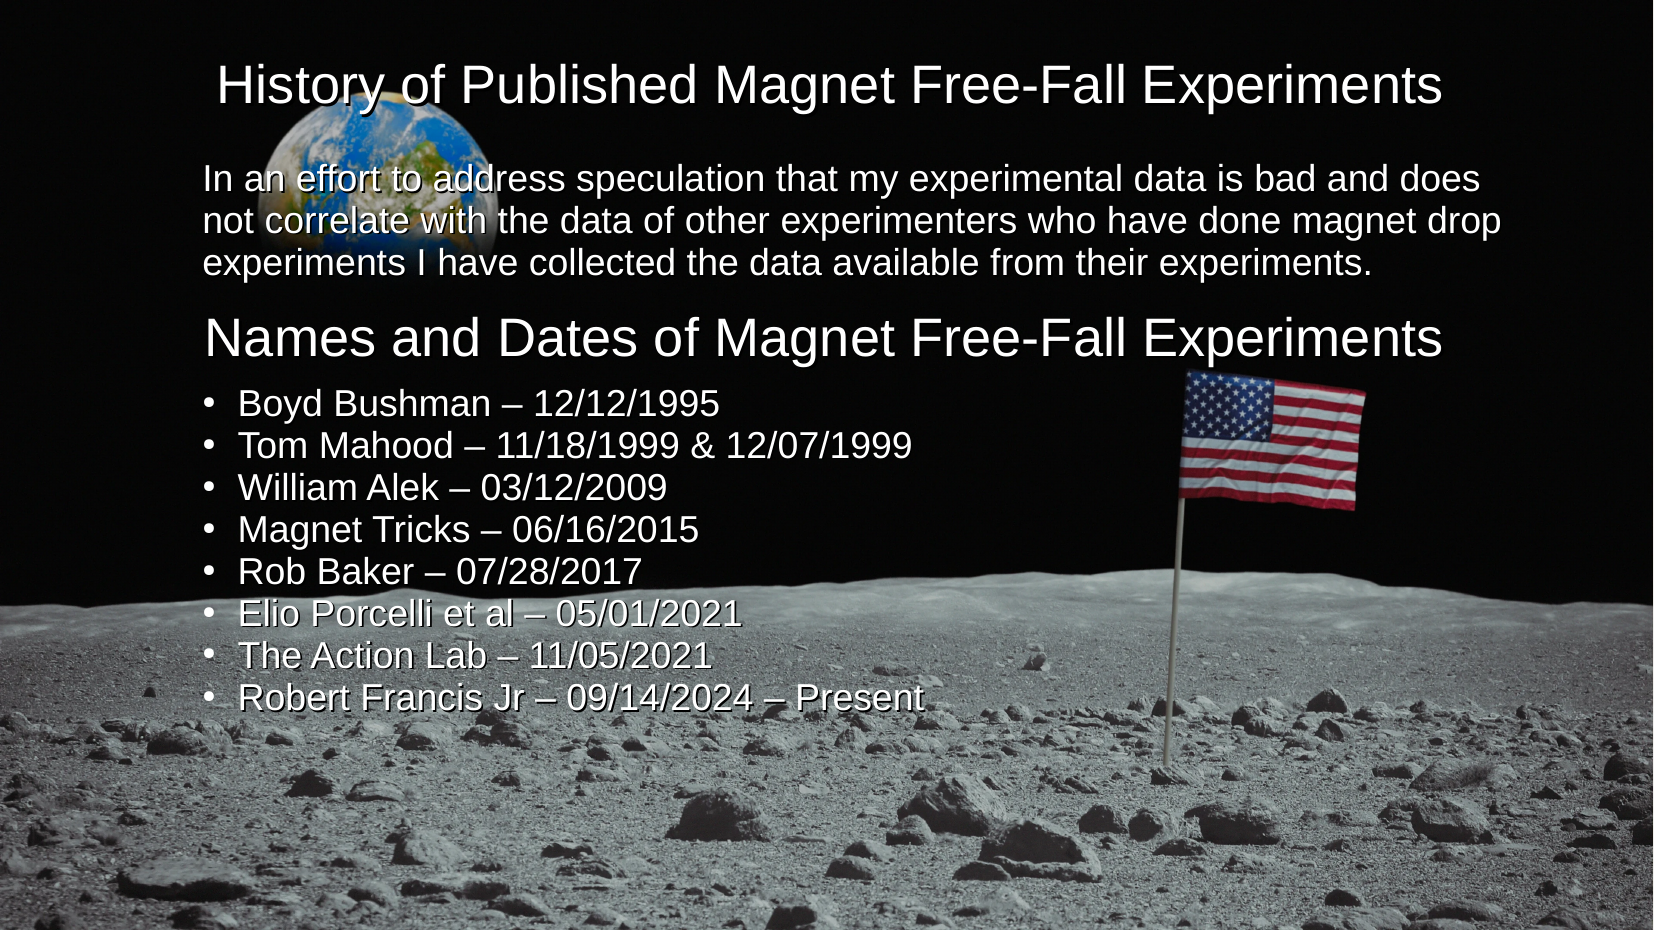

# History of Published Magnet Free-Fall Experiments
In an effort to address speculation that my experimental data is bad and does not correlate with the data of other experimenters who have done magnet drop experiments I have collected the data available from their experiments.
Names and Dates of Magnet Free-Fall Experiments
Boyd Bushman – 12/12/1995
Tom Mahood – 11/18/1999 & 12/07/1999
William Alek – 03/12/2009
Magnet Tricks – 06/16/2015
Rob Baker – 07/28/2017
Elio Porcelli et al – 05/01/2021
The Action Lab – 11/05/2021
Robert Francis Jr – 09/14/2024 – Present